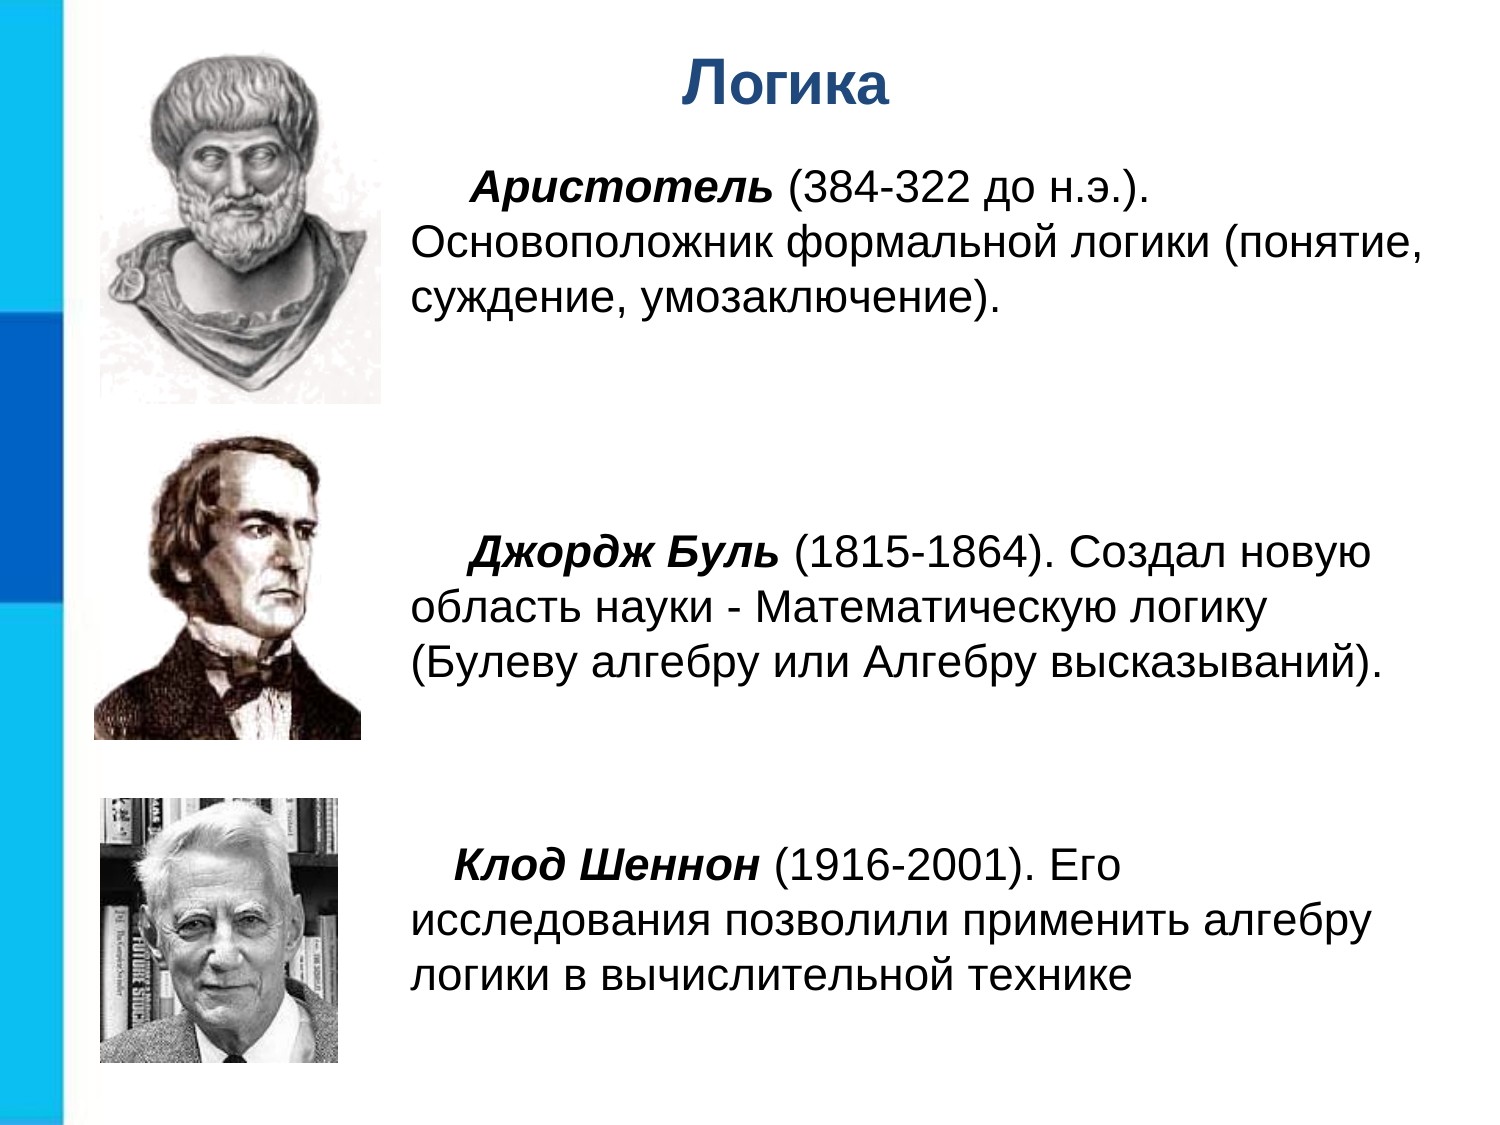

Логика
Аристотель (384-322 до н.э.). Основоположник формальной логики (понятие, суждение, умозаключение).
Джордж Буль (1815-1864). Создал новую область науки - Математическую логику (Булеву алгебру или Алгебру высказываний).
Клод Шеннон (1916-2001). Его исследования позволили применить алгебру логики в вычислительной технике